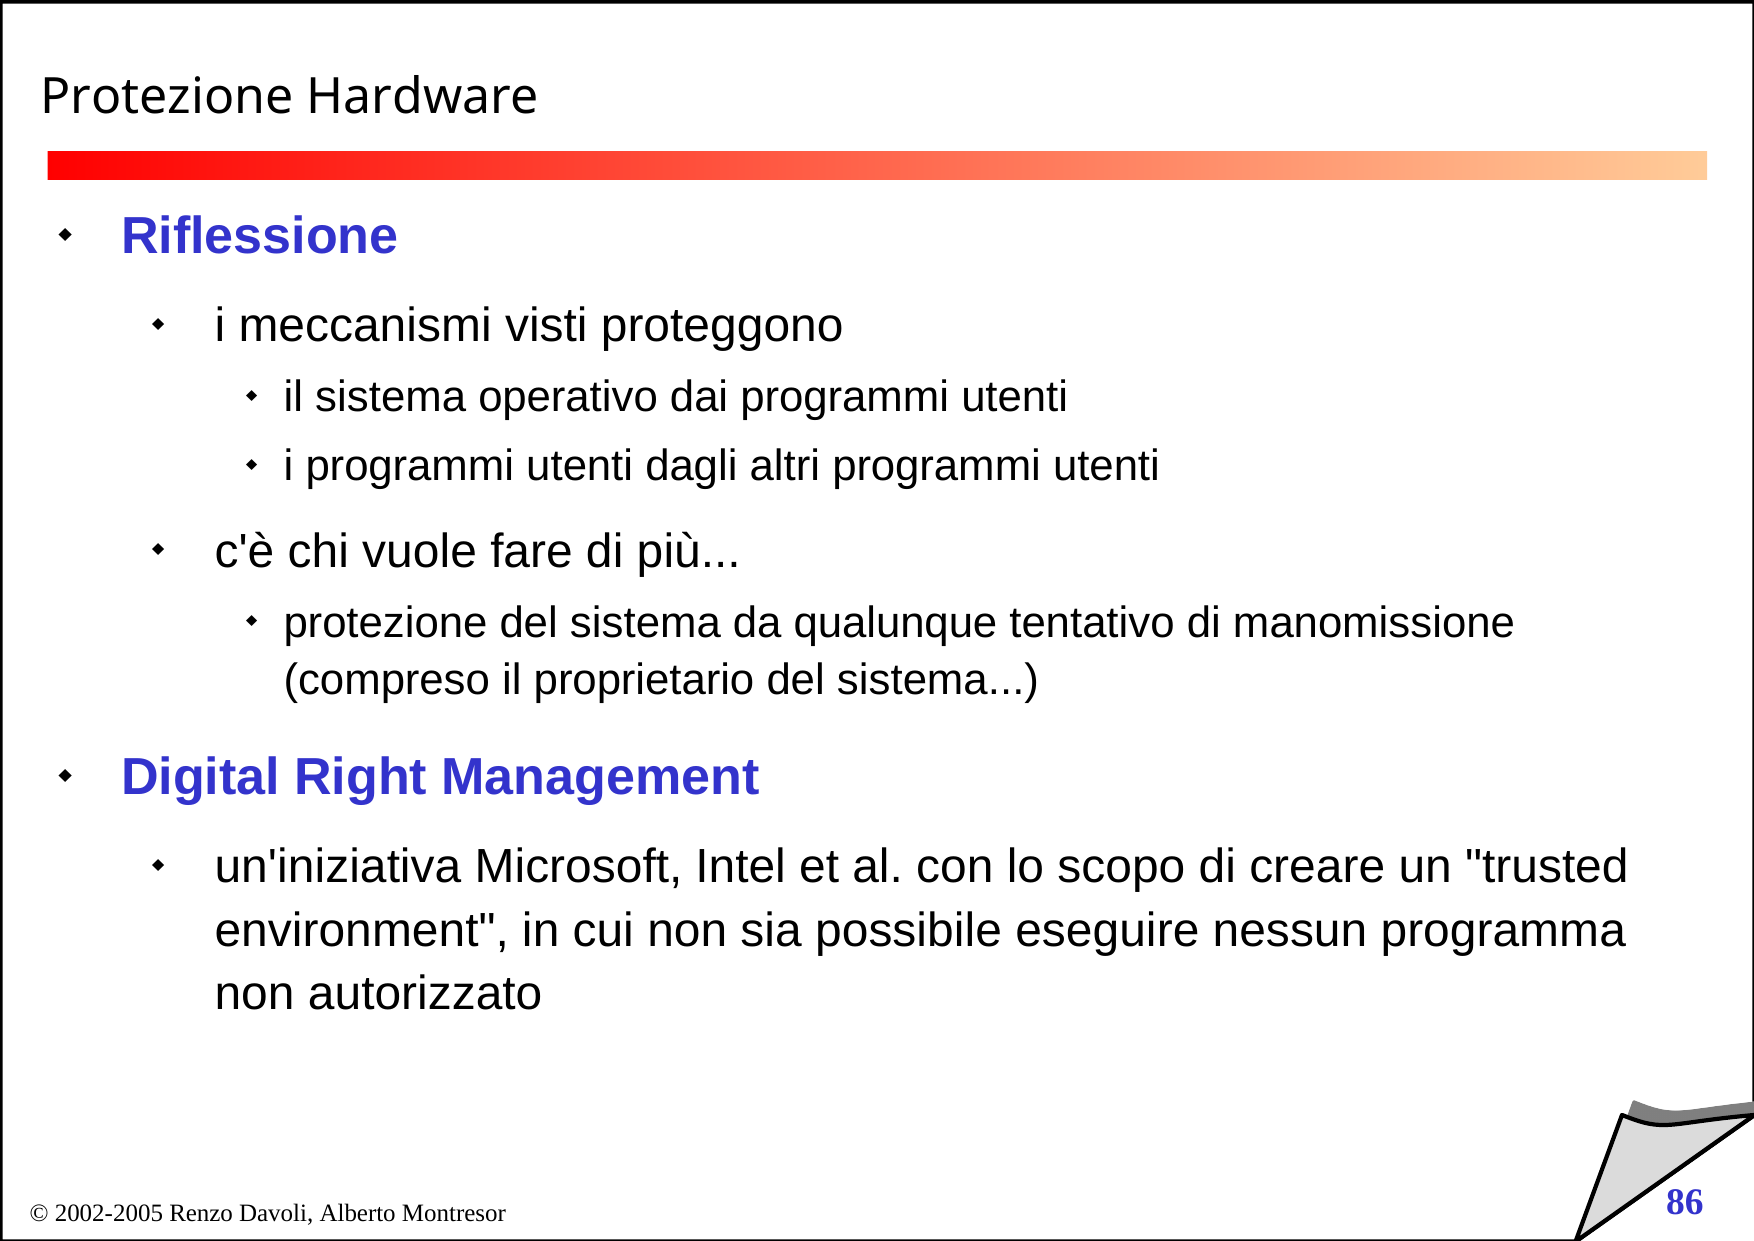

# Protezione Hardware
Riflessione
i meccanismi visti proteggono
il sistema operativo dai programmi utenti
i programmi utenti dagli altri programmi utenti
c'è chi vuole fare di più...
protezione del sistema da qualunque tentativo di manomissione (compreso il proprietario del sistema...)
Digital Right Management
un'iniziativa Microsoft, Intel et al. con lo scopo di creare un "trusted environment", in cui non sia possibile eseguire nessun programma non autorizzato